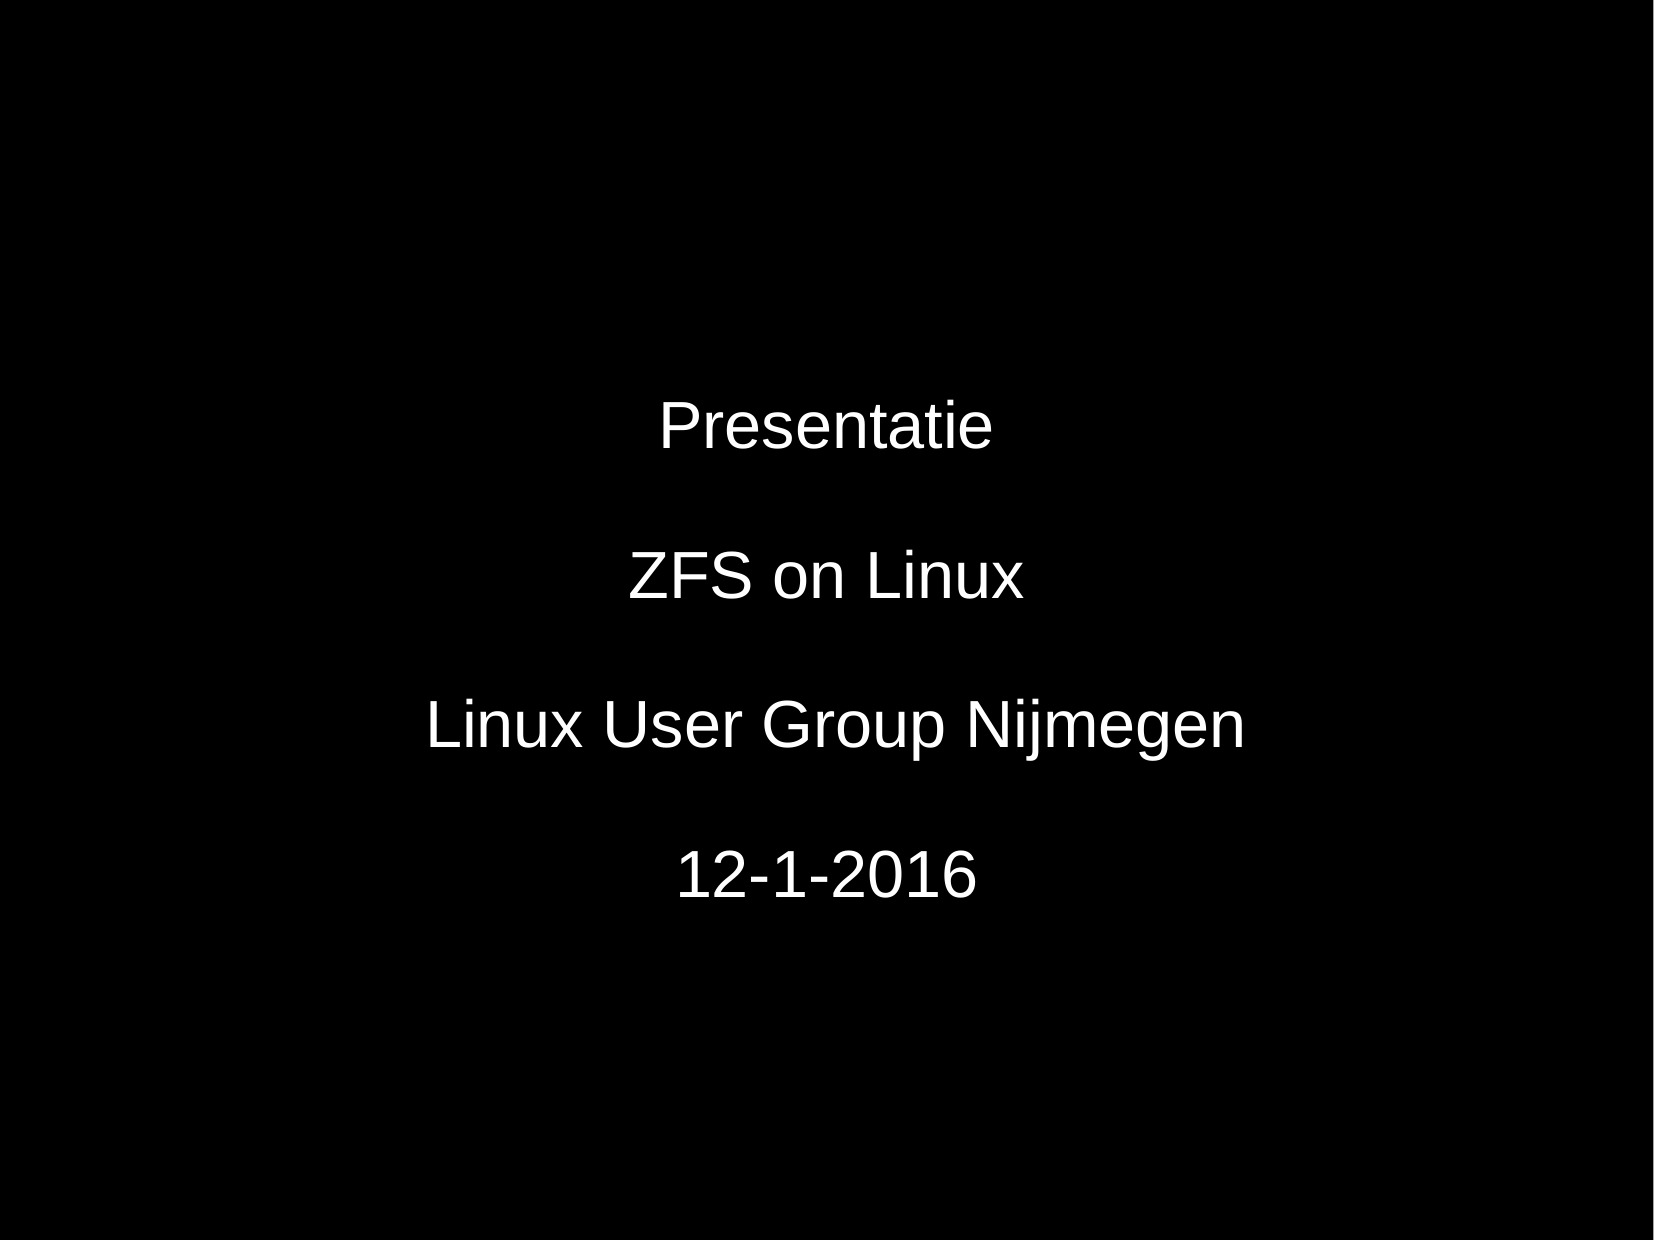

#
Presentatie
ZFS on Linux
 Linux User Group Nijmegen
12-1-2016